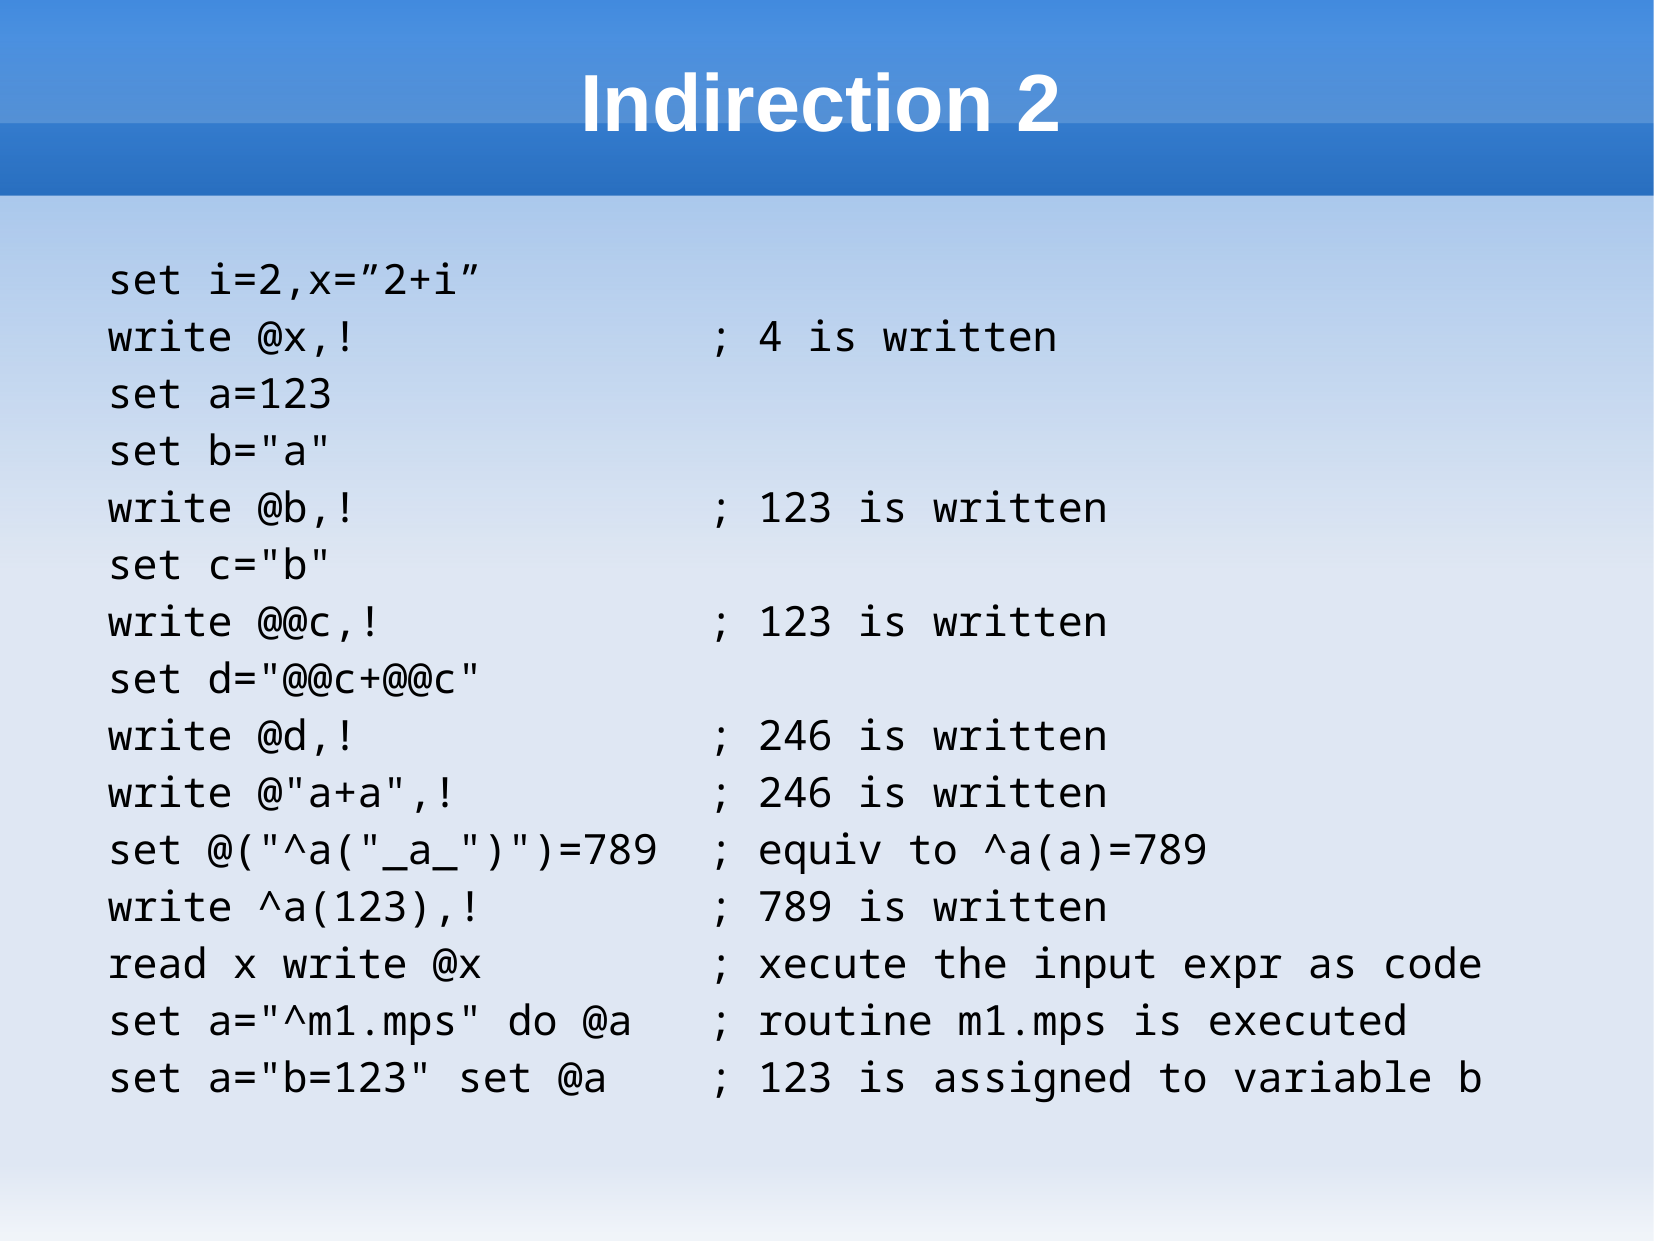

# Indirection 2
 set i=2,x=”2+i”
 write @x,! ; 4 is written
 set a=123
 set b="a"
 write @b,! ; 123 is written
 set c="b"
 write @@c,! ; 123 is written
 set d="@@c+@@c"
 write @d,! ; 246 is written
 write @"a+a",! ; 246 is written
 set @("^a("_a_")")=789 ; equiv to ^a(a)=789
 write ^a(123),! ; 789 is written
 read x write @x ; xecute the input expr as code
 set a="^m1.mps" do @a ; routine m1.mps is executed
 set a="b=123" set @a ; 123 is assigned to variable b